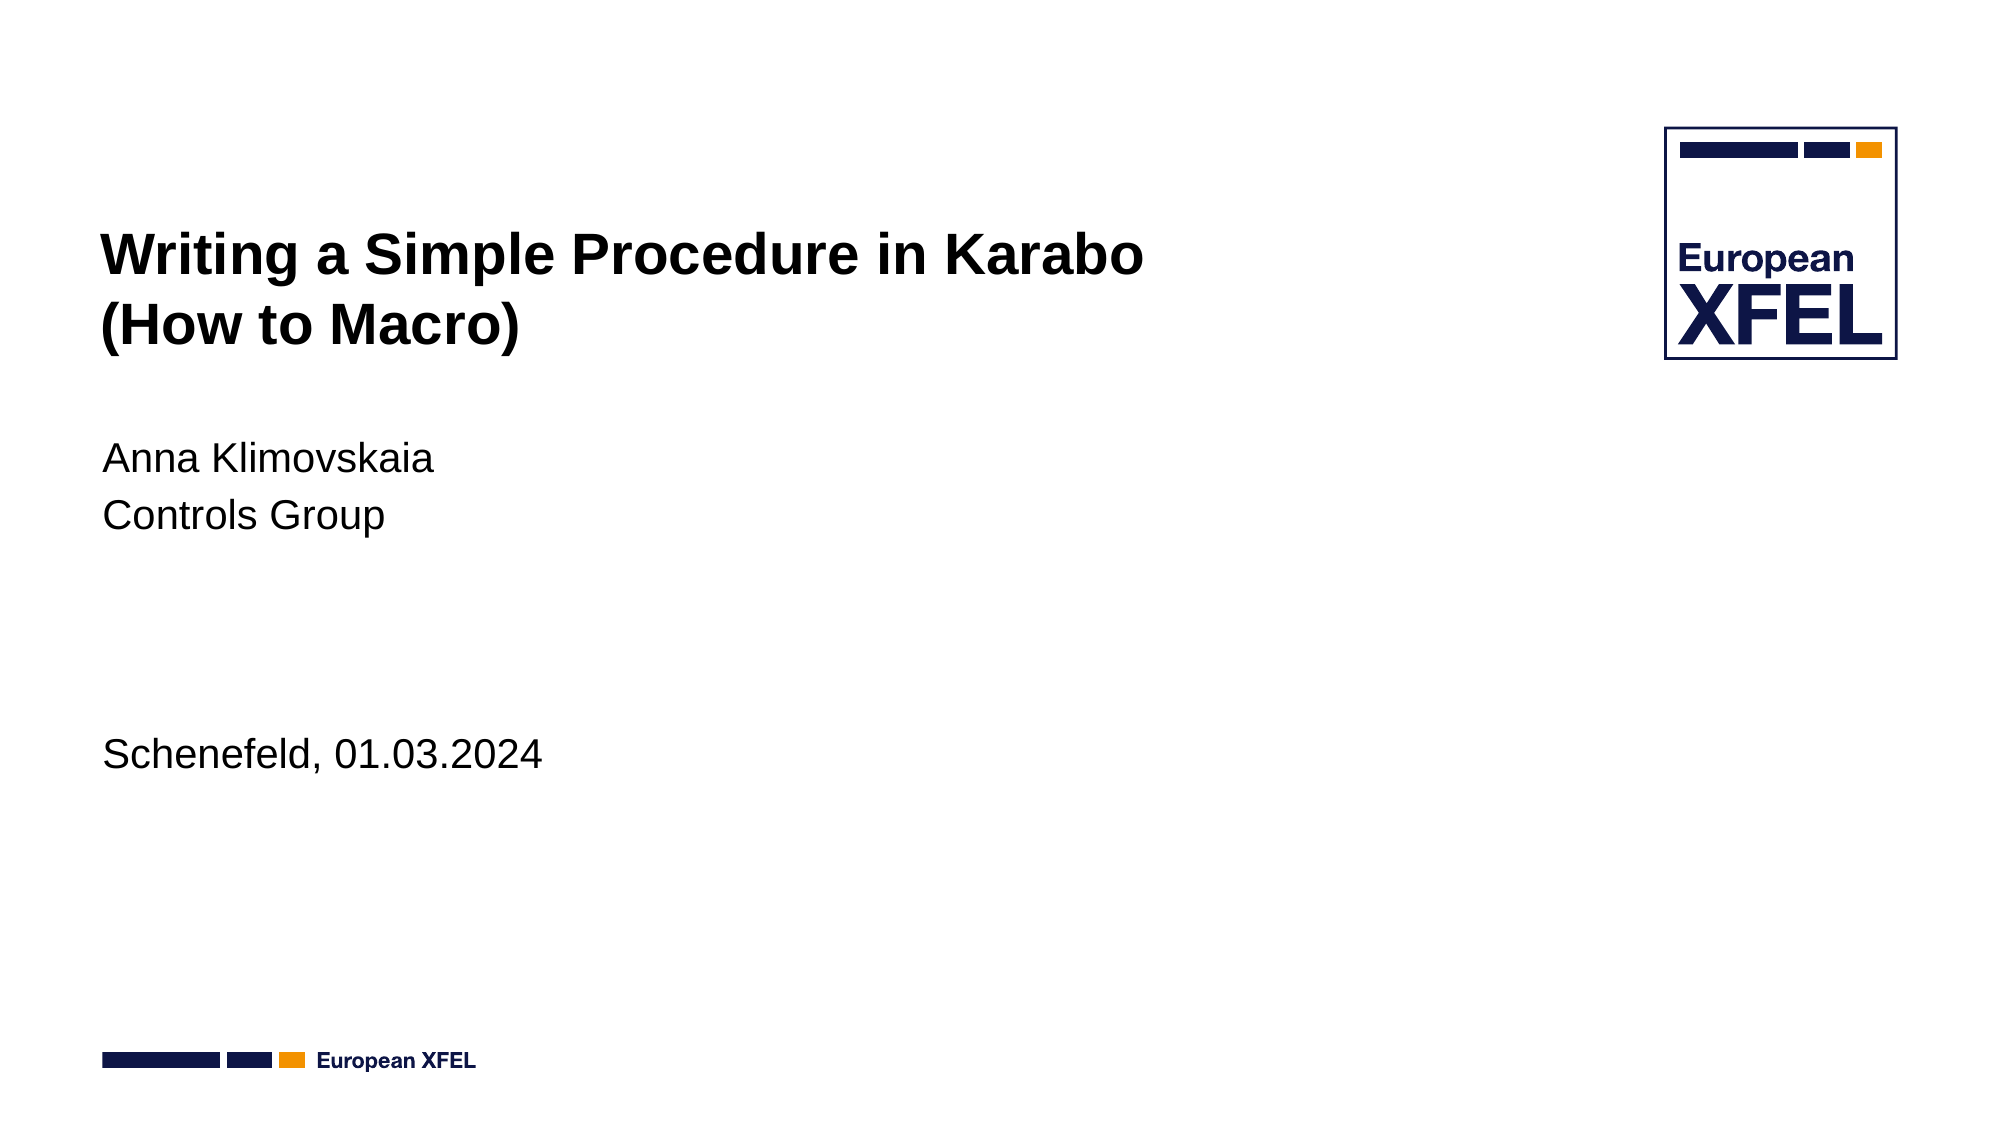

# Writing a Simple Procedure in Karabo (How to Macro)
Anna Klimovskaia
Controls Group
Schenefeld, 01.03.2024